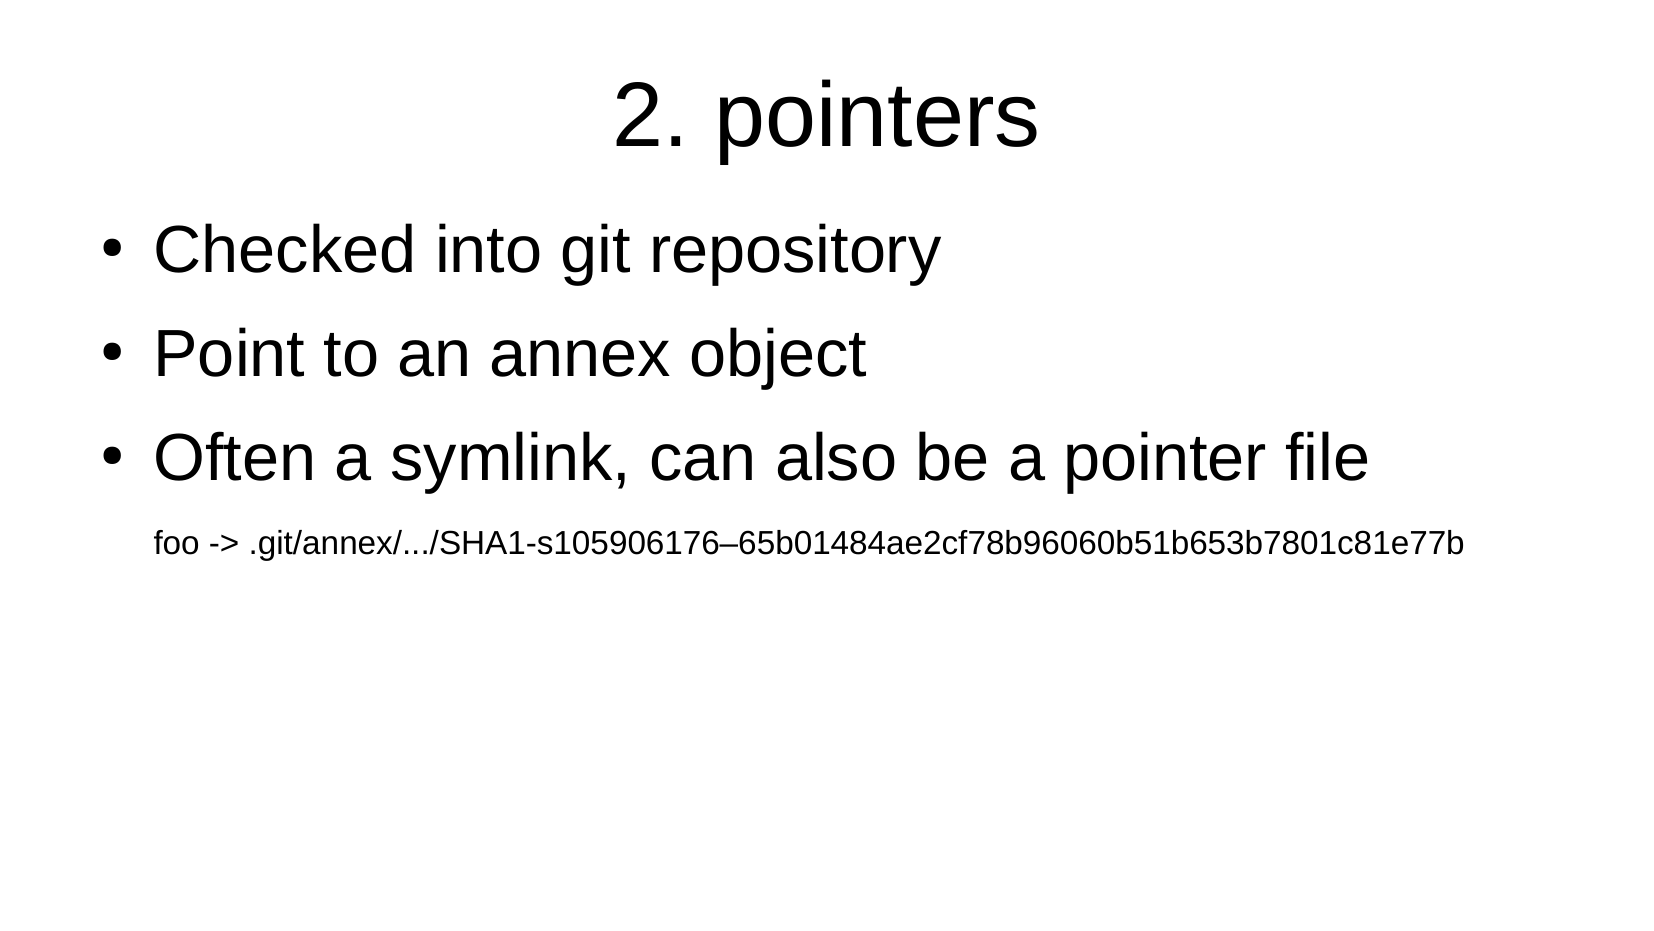

# 2. pointers
Checked into git repository
Point to an annex object
Often a symlink, can also be a pointer file
foo -> .git/annex/.../SHA1-s105906176–65b01484ae2cf78b96060b51b653b7801c81e77b